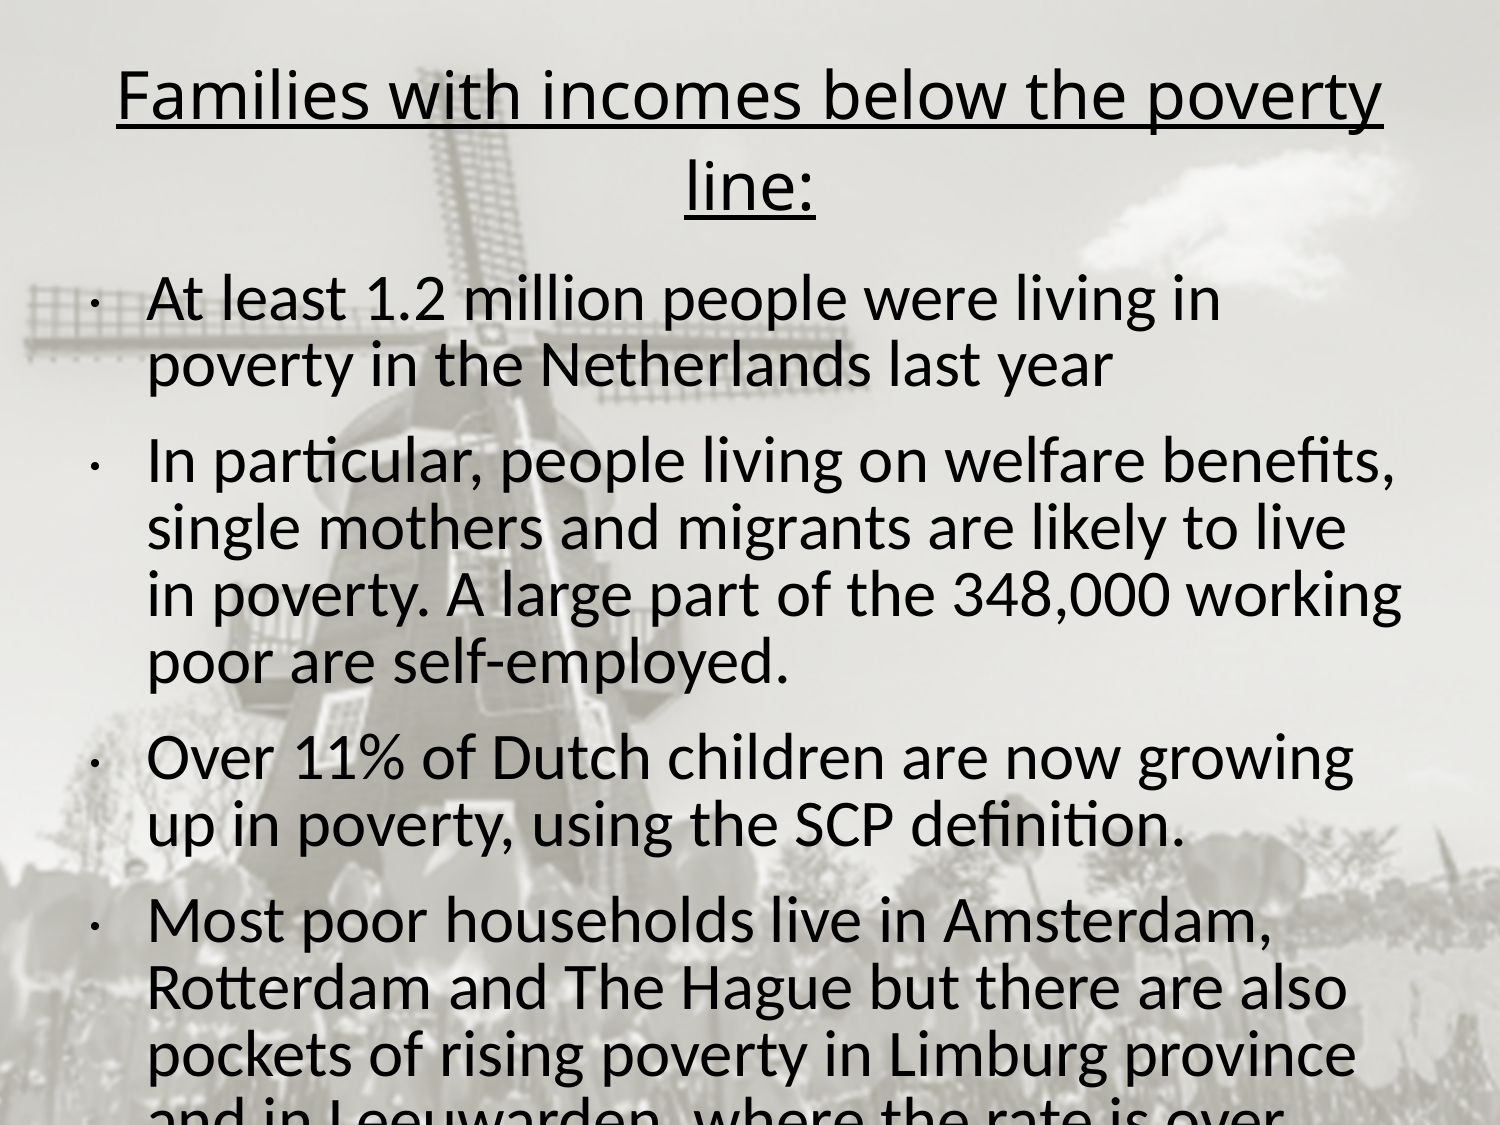

# Families with incomes below the poverty line:
At least 1.2 million people were living in poverty in the Netherlands last year
In particular, people living on welfare benefits, single mothers and migrants are likely to live in poverty. A large part of the 348,000 working poor are self-employed.
Over 11% of Dutch children are now growing up in poverty, using the SCP definition.
Most poor households live in Amsterdam, Rotterdam and The Hague but there are also pockets of rising poverty in Limburg province and in Leeuwarden, where the rate is over 25% in one district.